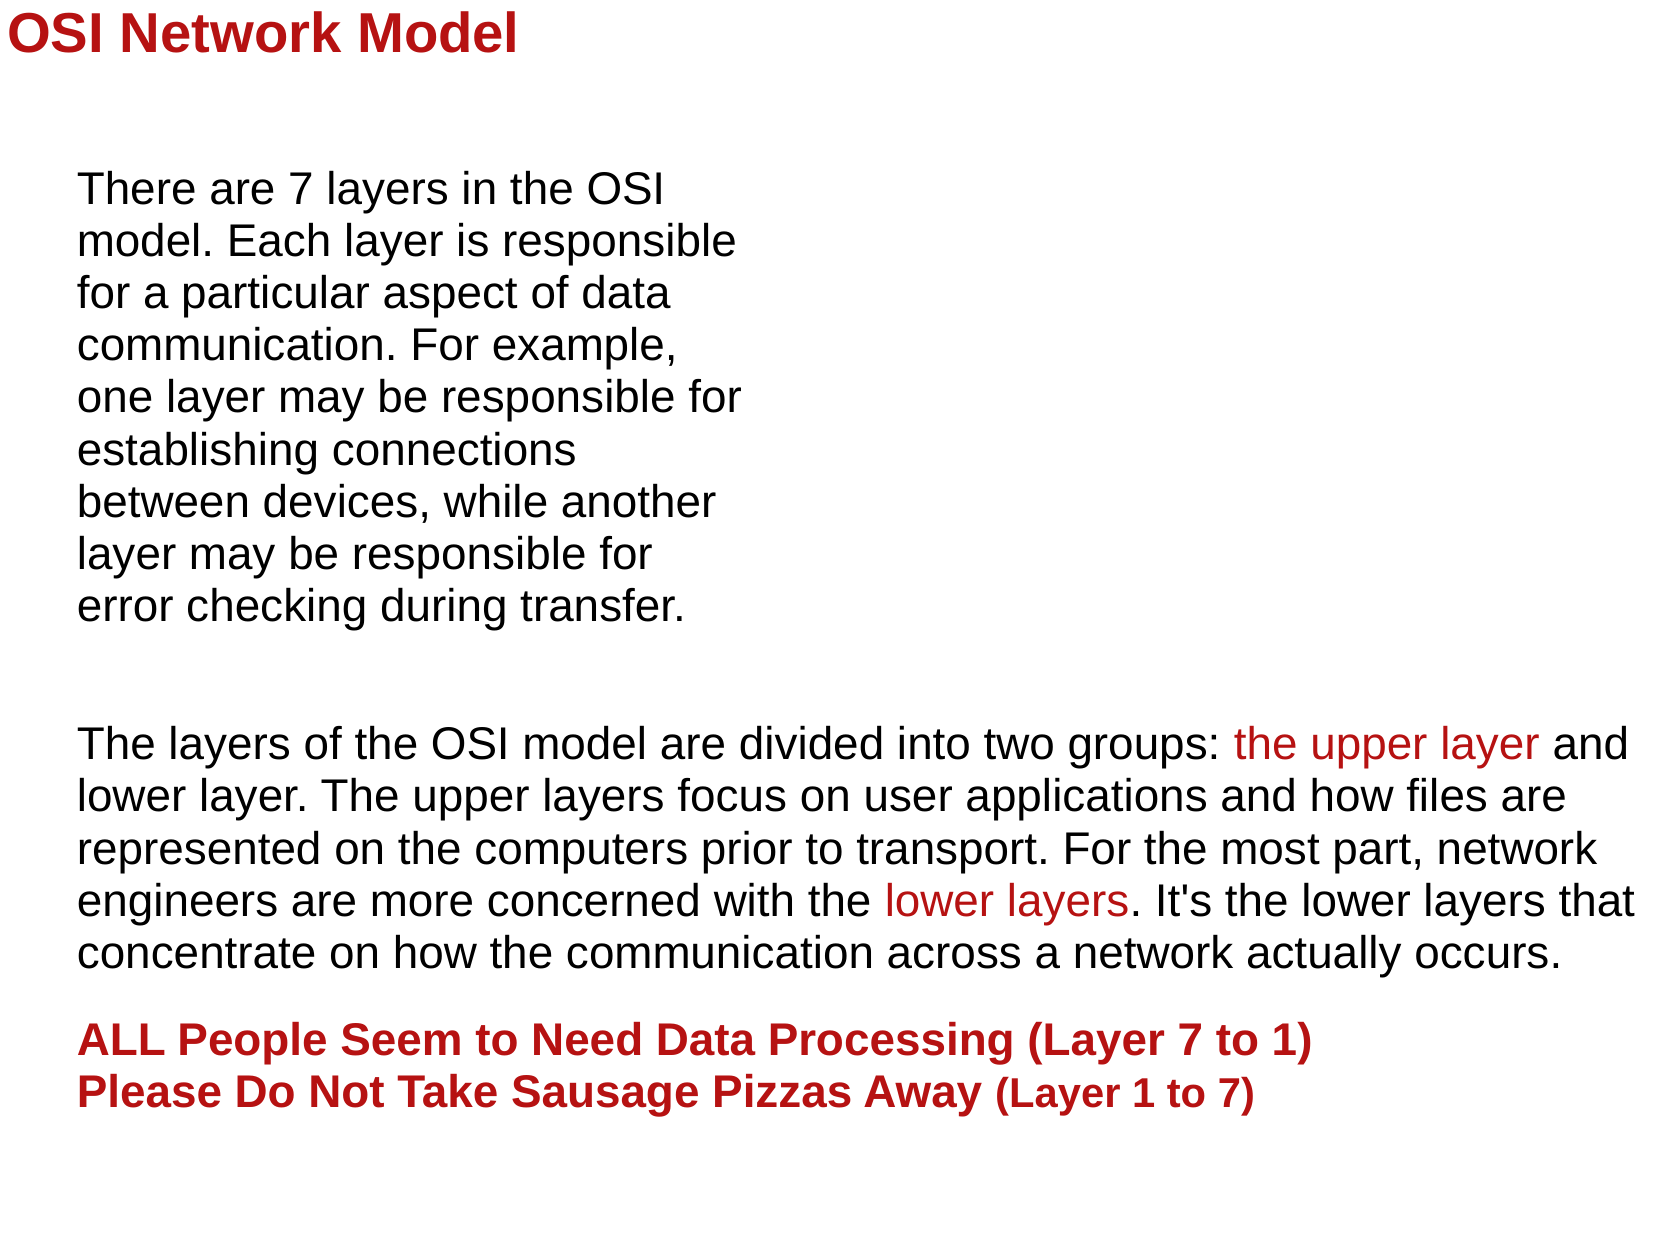

OSI Network Model
There are 7 layers in the OSI model. Each layer is responsible for a particular aspect of data communication. For example, one layer may be responsible for establishing connections between devices, while another layer may be responsible for error checking during transfer.
The layers of the OSI model are divided into two groups: the upper layer and lower layer. The upper layers focus on user applications and how files are represented on the computers prior to transport. For the most part, network engineers are more concerned with the lower layers. It's the lower layers that concentrate on how the communication across a network actually occurs.
ALL People Seem to Need Data Processing (Layer 7 to 1)
Please Do Not Take Sausage Pizzas Away (Layer 1 to 7)